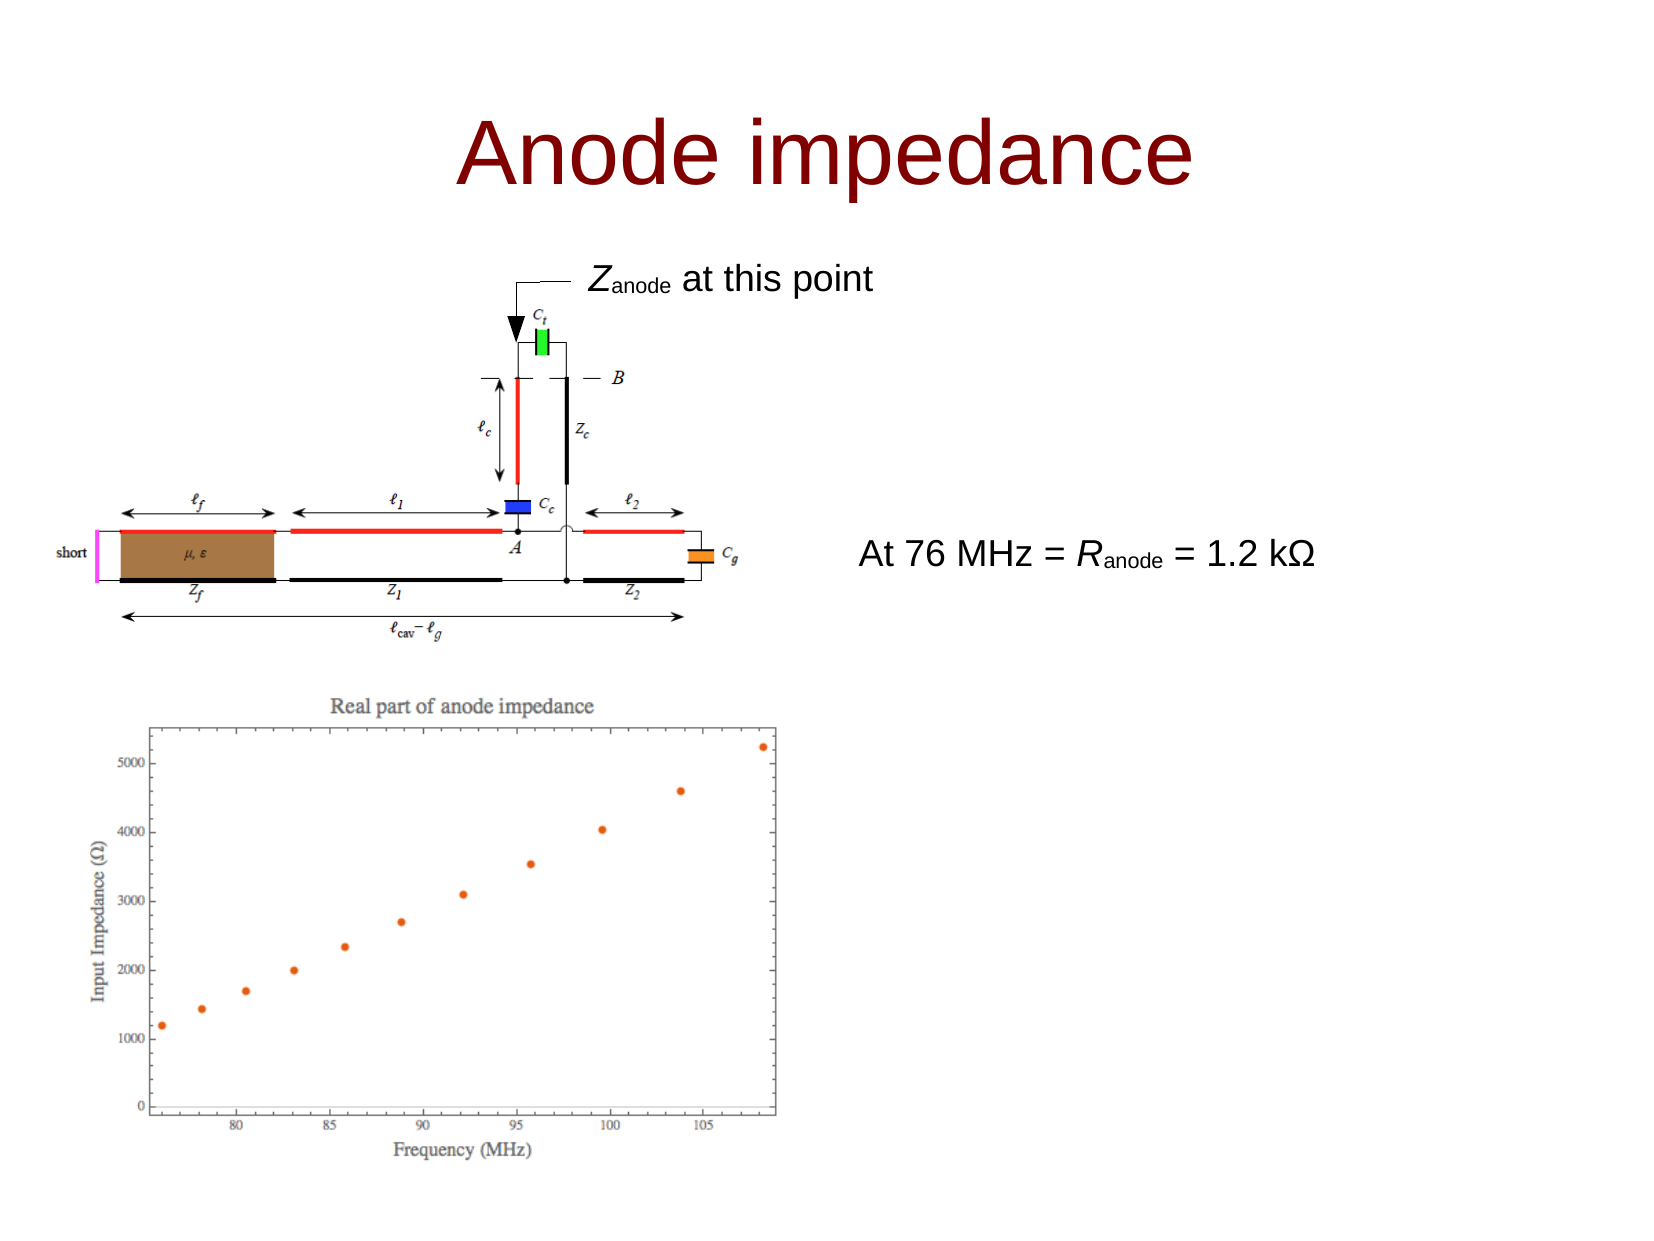

# Anode impedance
Zanode at this point
At 76 MHz = Ranode = 1.2 kΩ